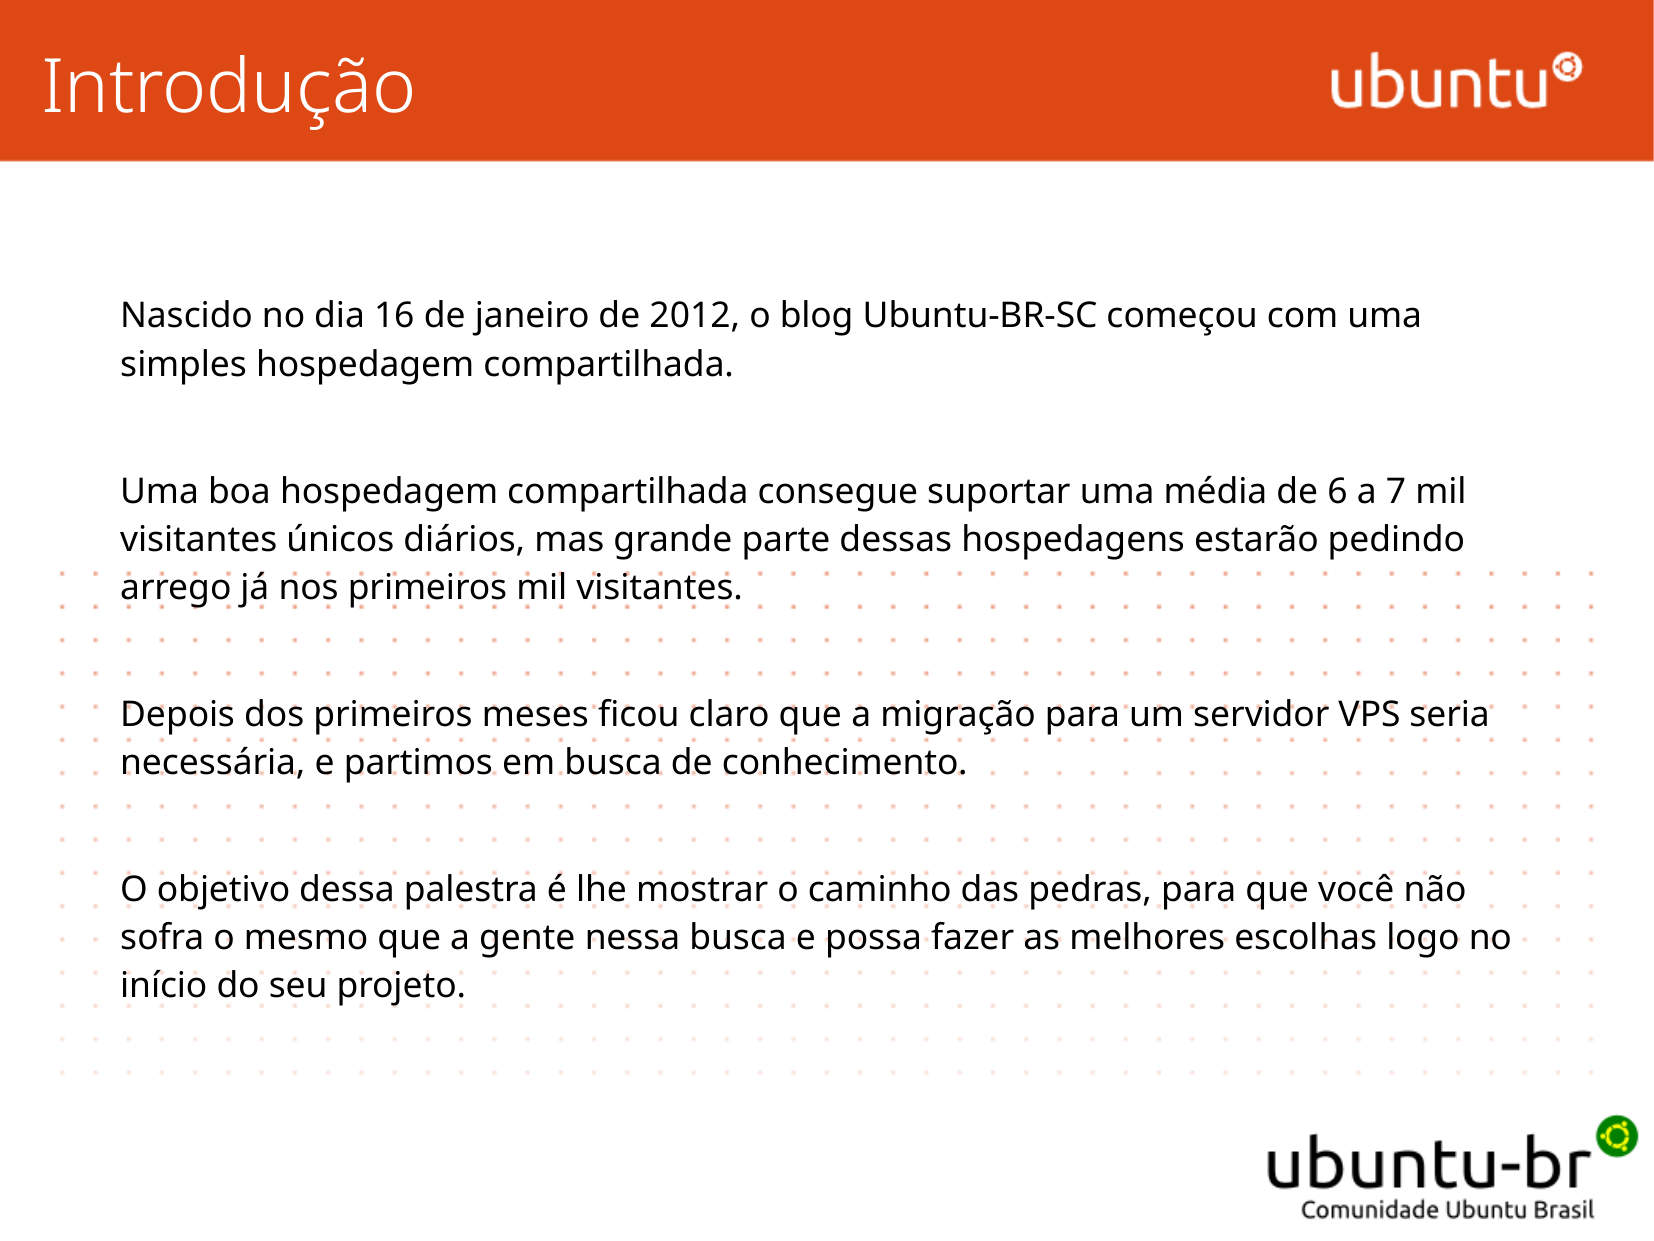

# Introdução
Nascido no dia 16 de janeiro de 2012, o blog Ubuntu-BR-SC começou com uma simples hospedagem compartilhada.
Uma boa hospedagem compartilhada consegue suportar uma média de 6 a 7 mil visitantes únicos diários, mas grande parte dessas hospedagens estarão pedindo arrego já nos primeiros mil visitantes.
Depois dos primeiros meses ficou claro que a migração para um servidor VPS seria necessária, e partimos em busca de conhecimento.
O objetivo dessa palestra é lhe mostrar o caminho das pedras, para que você não sofra o mesmo que a gente nessa busca e possa fazer as melhores escolhas logo no início do seu projeto.